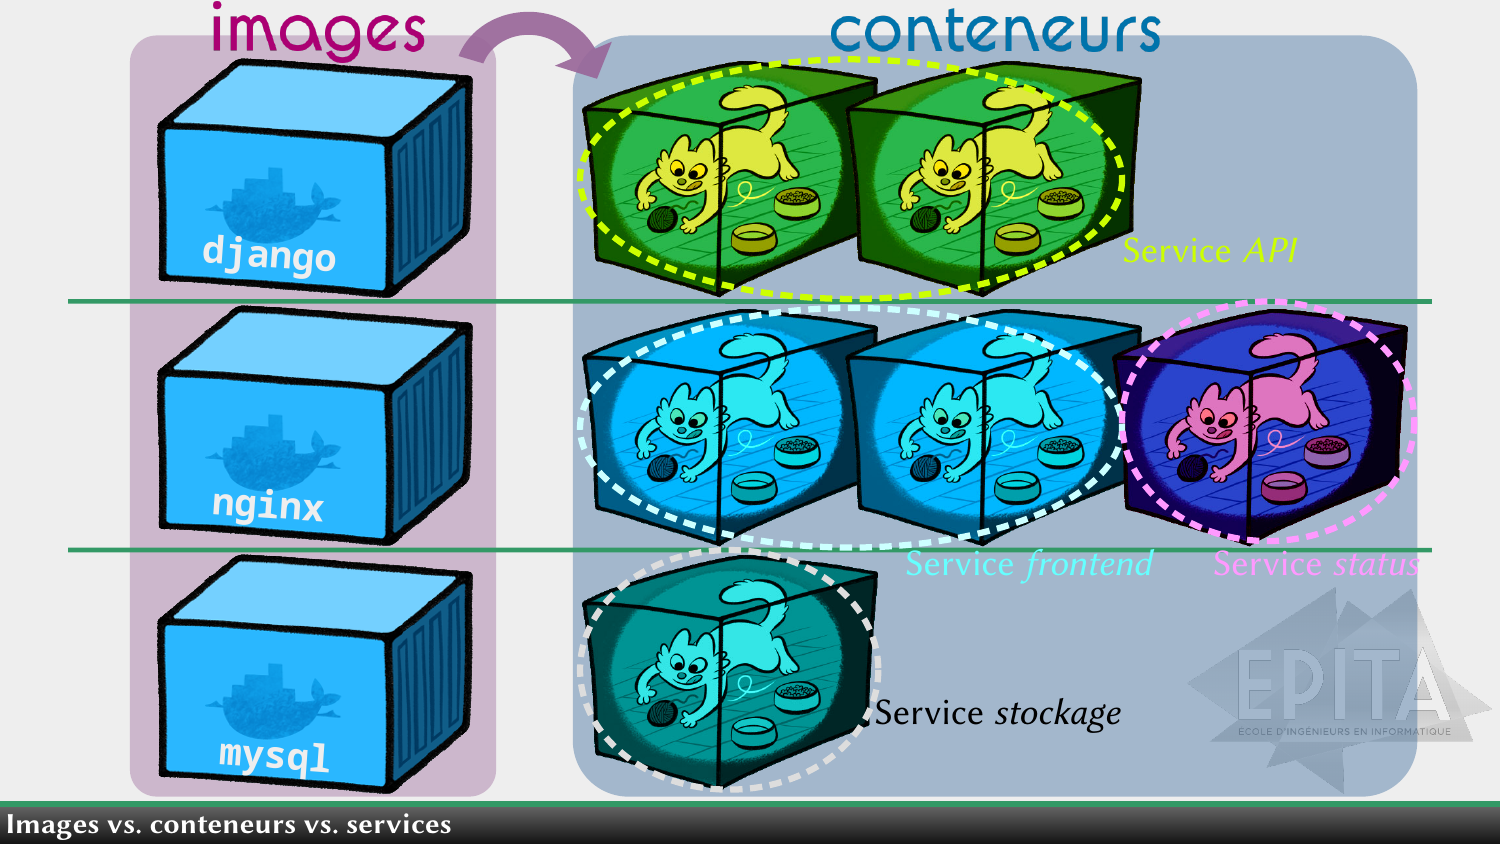

Service API
django
nginx
Service frontend
Service status
Service stockage
mysql
# Images vs. conteneurs vs. services